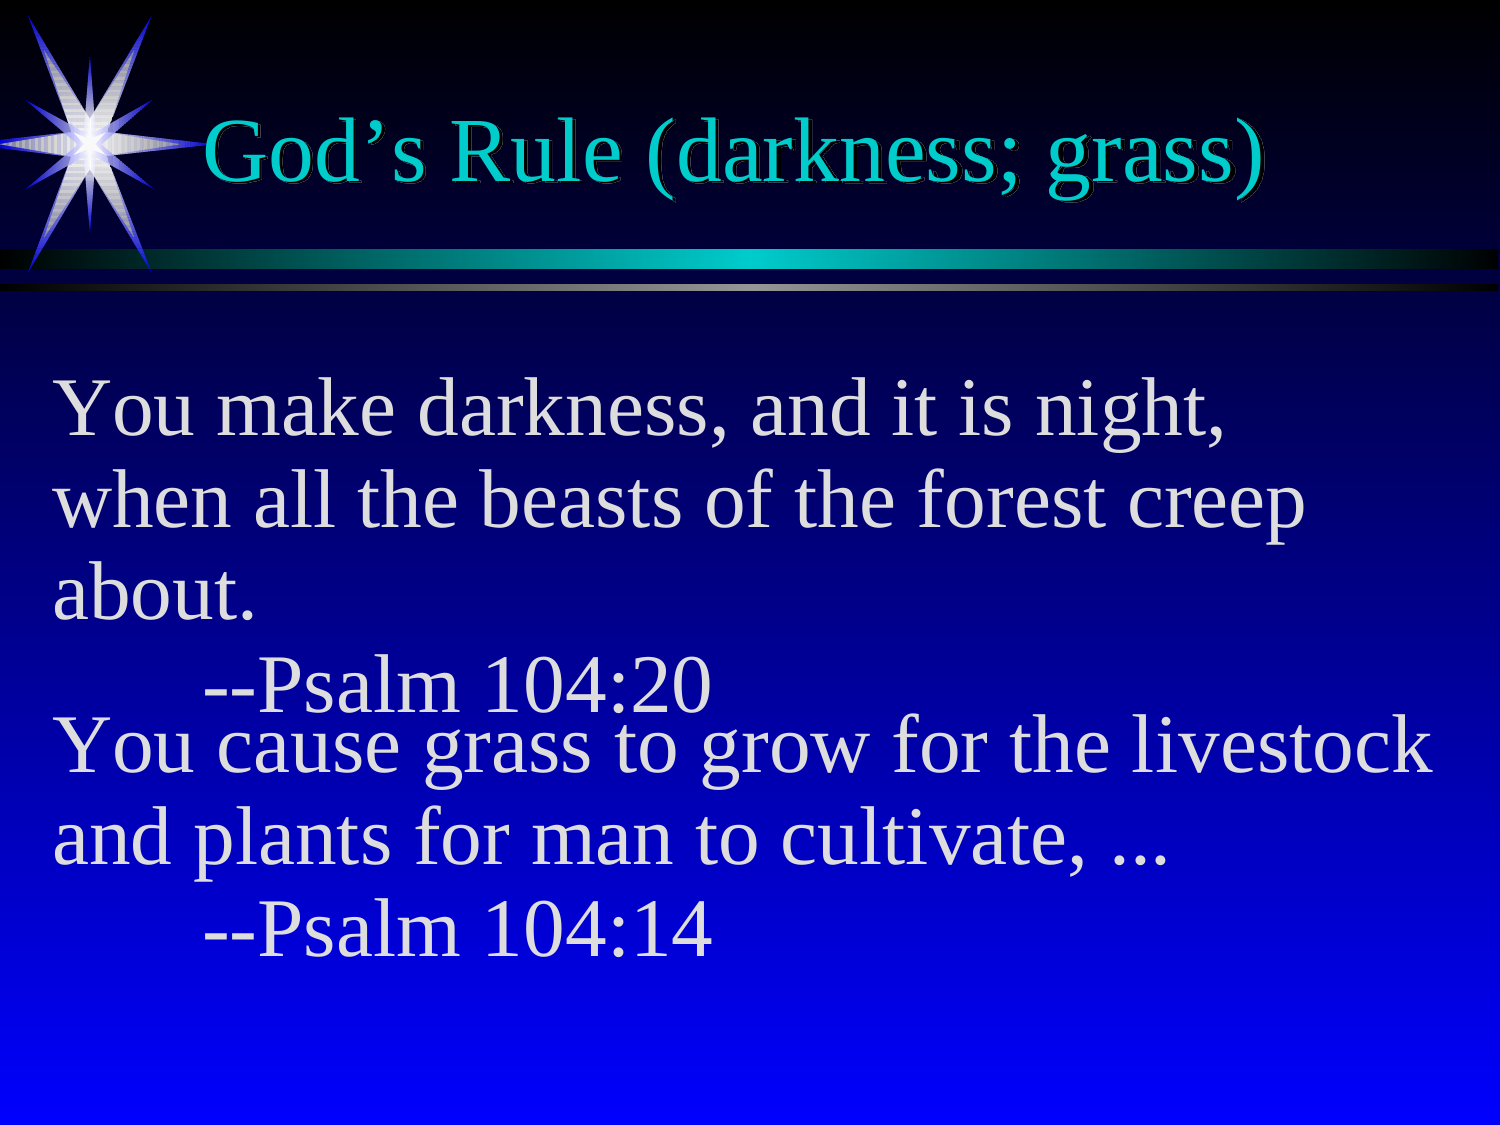

# God’s Rule (darkness; grass)
You make darkness, and it is night,
when all the beasts of the forest creep about.
	--Psalm 104:20
You cause grass to grow for the livestock
and plants for man to cultivate, ...
	--Psalm 104:14